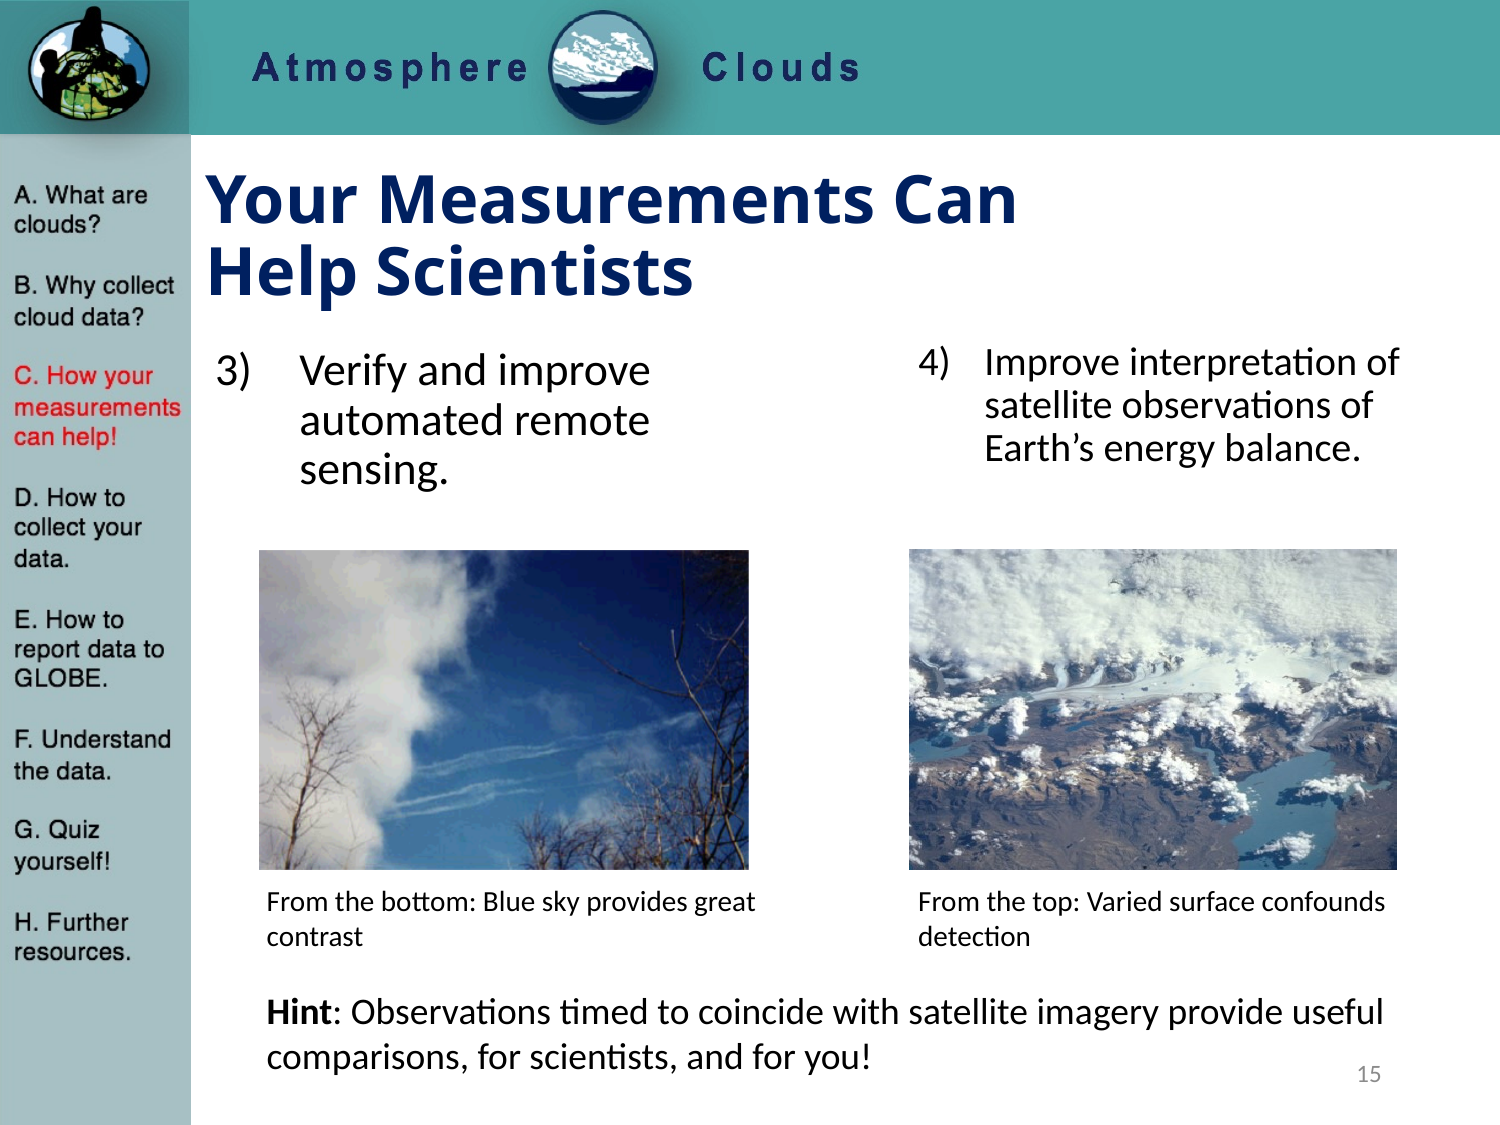

# Your Measurements Can Help Scientists
Improve interpretation of satellite observations of Earth’s energy balance.
Verify and improve automated remote sensing.
From the bottom: Blue sky provides great contrast
From the top: Varied surface confounds detection
Hint: Observations timed to coincide with satellite imagery provide useful comparisons, for scientists, and for you!